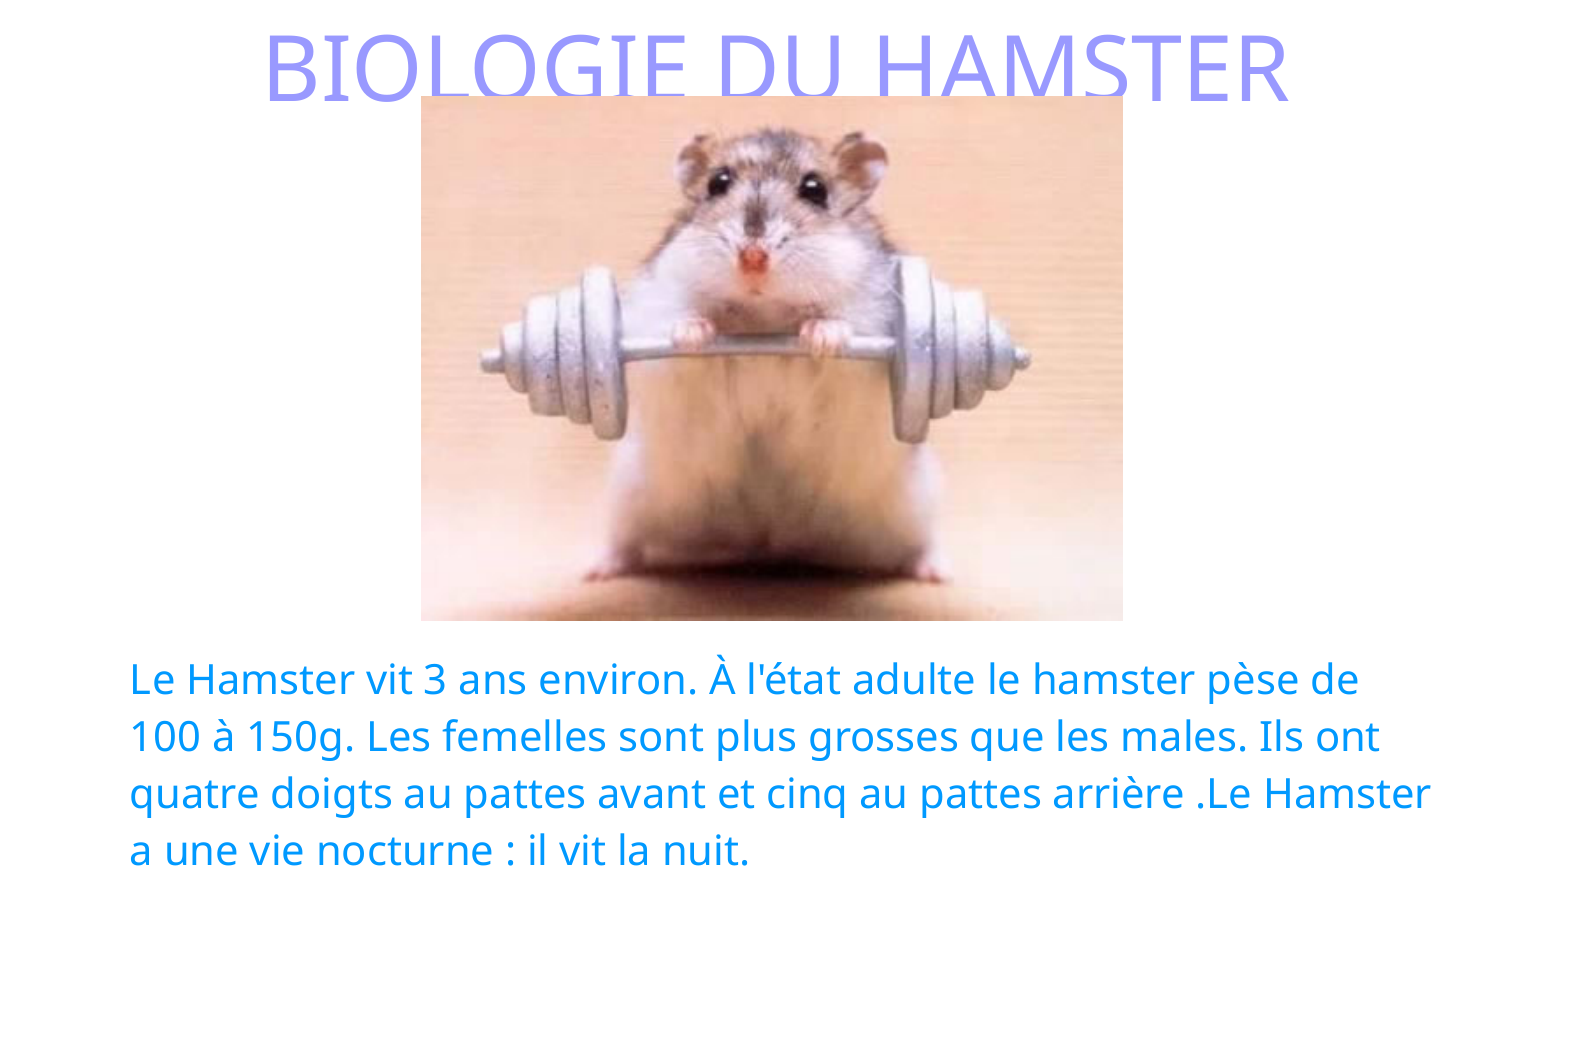

# BIOLOGIE DU HAMSTER
Le Hamster vit 3 ans environ. À l'état adulte le hamster pèse de 100 à 150g. Les femelles sont plus grosses que les males. Ils ont quatre doigts au pattes avant et cinq au pattes arrière .Le Hamster a une vie nocturne : il vit la nuit.